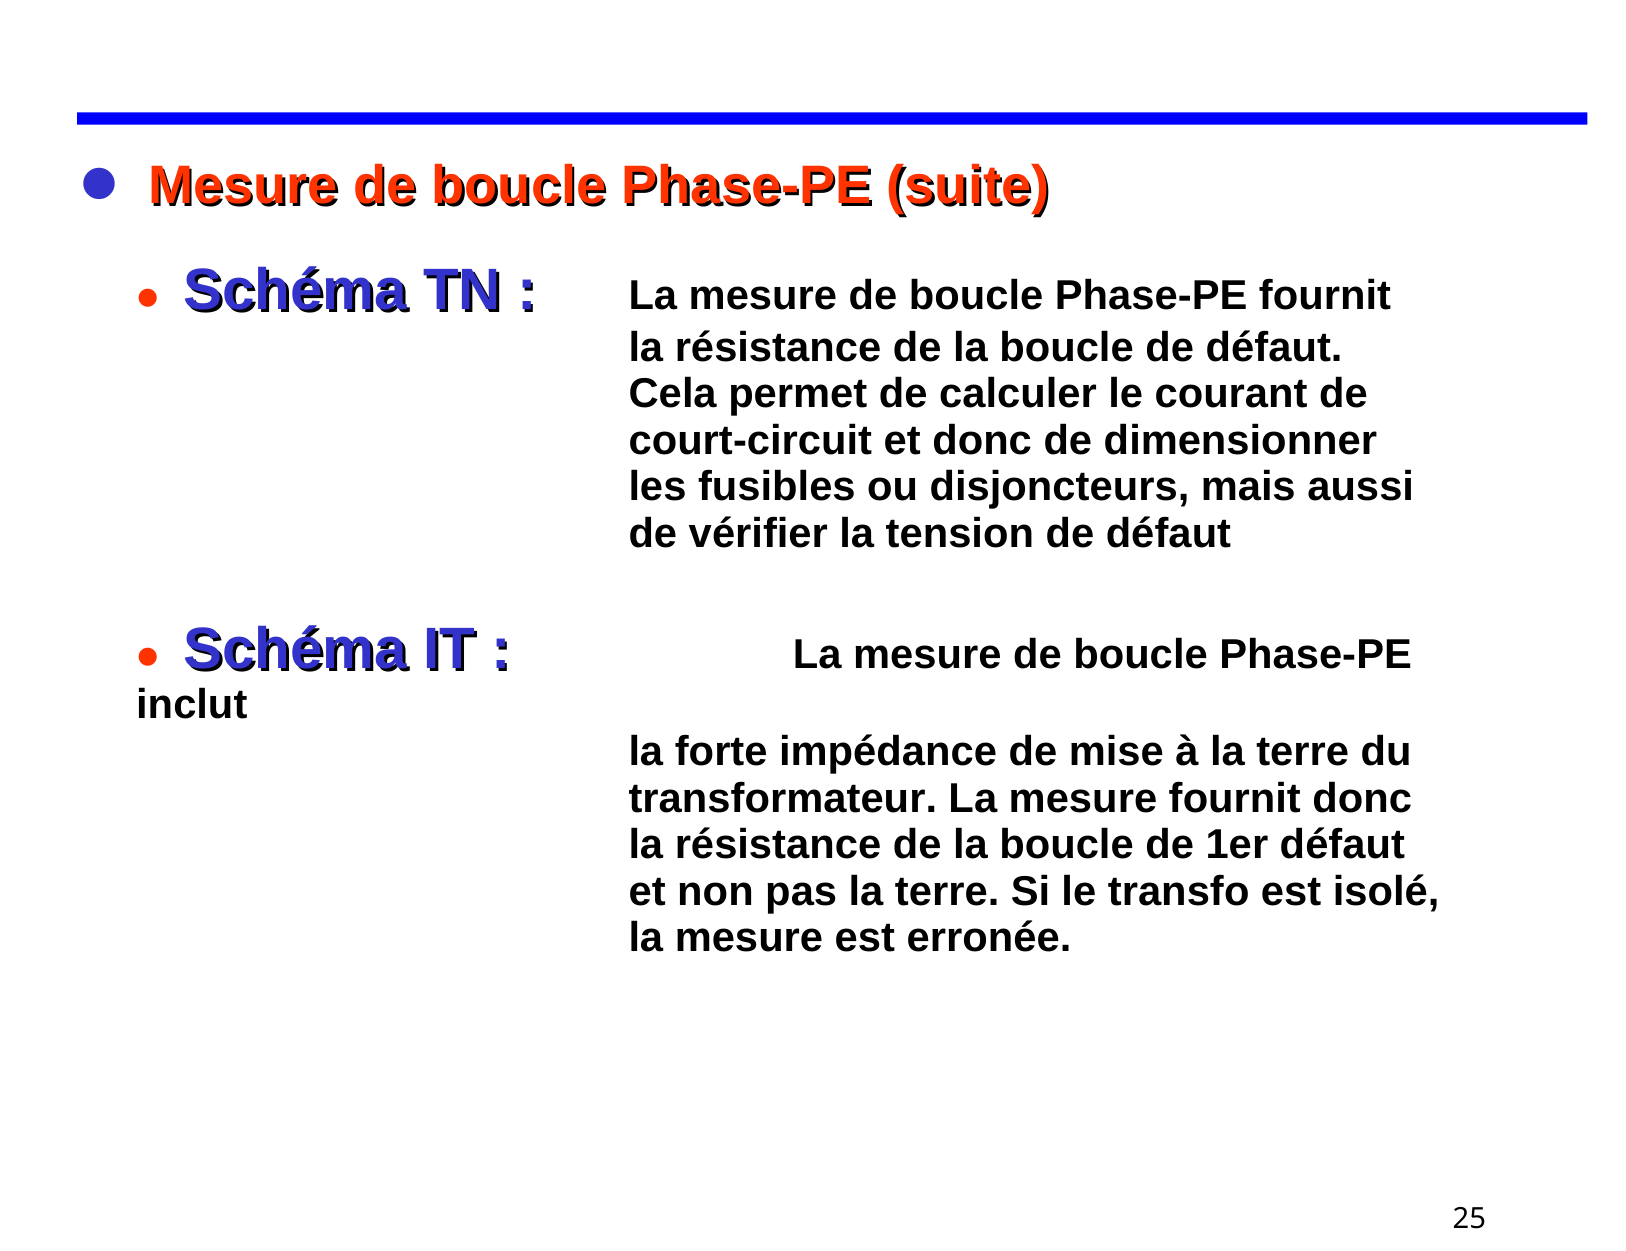

 Mesure de boucle Phase-PE (suite)‏
 Schéma TN :	La mesure de boucle Phase-PE fournit
			la résistance de la boucle de défaut.
			Cela permet de calculer le courant de
			court-circuit et donc de dimensionner
			les fusibles ou disjoncteurs, mais aussi
			de vérifier la tension de défaut
 Schéma IT : 	La mesure de boucle Phase-PE inclut
			la forte impédance de mise à la terre du
			transformateur. La mesure fournit donc
			la résistance de la boucle de 1er défaut
			et non pas la terre. Si le transfo est isolé,
			la mesure est erronée.